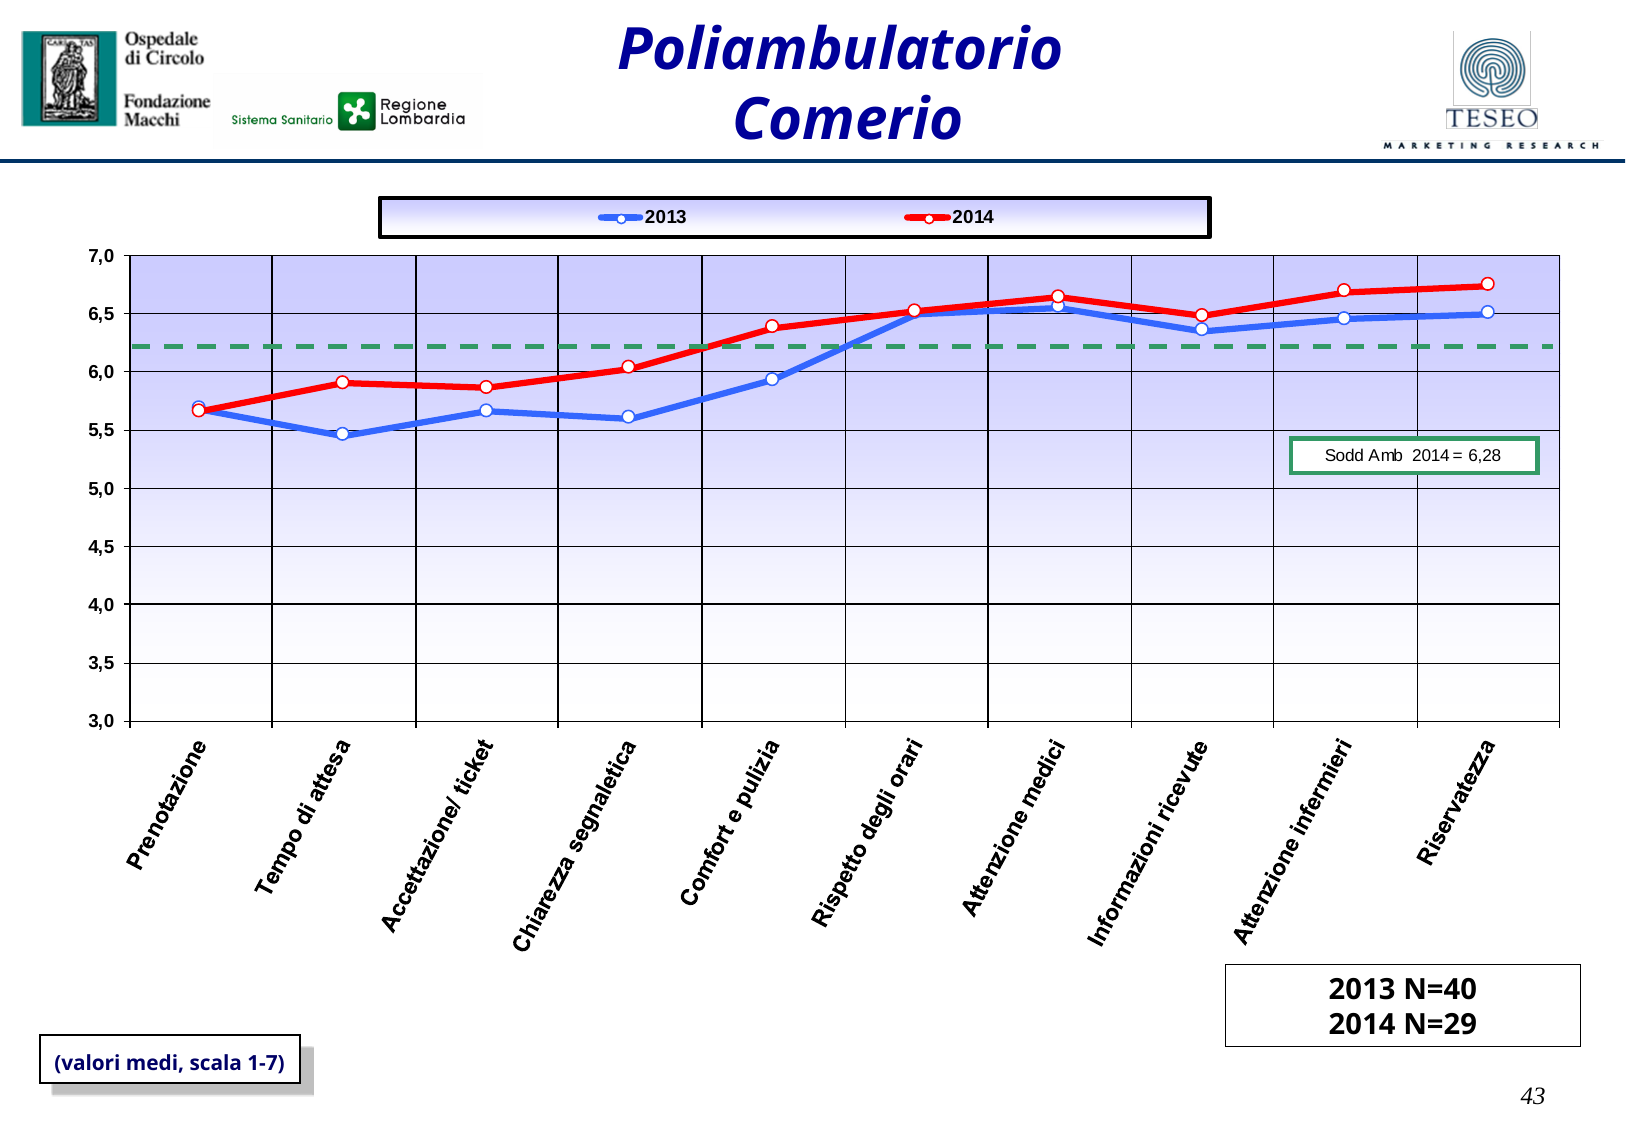

Poliambulatorio
Comerio
2013 N=40
2014 N=29
(valori medi, scala 1-7)